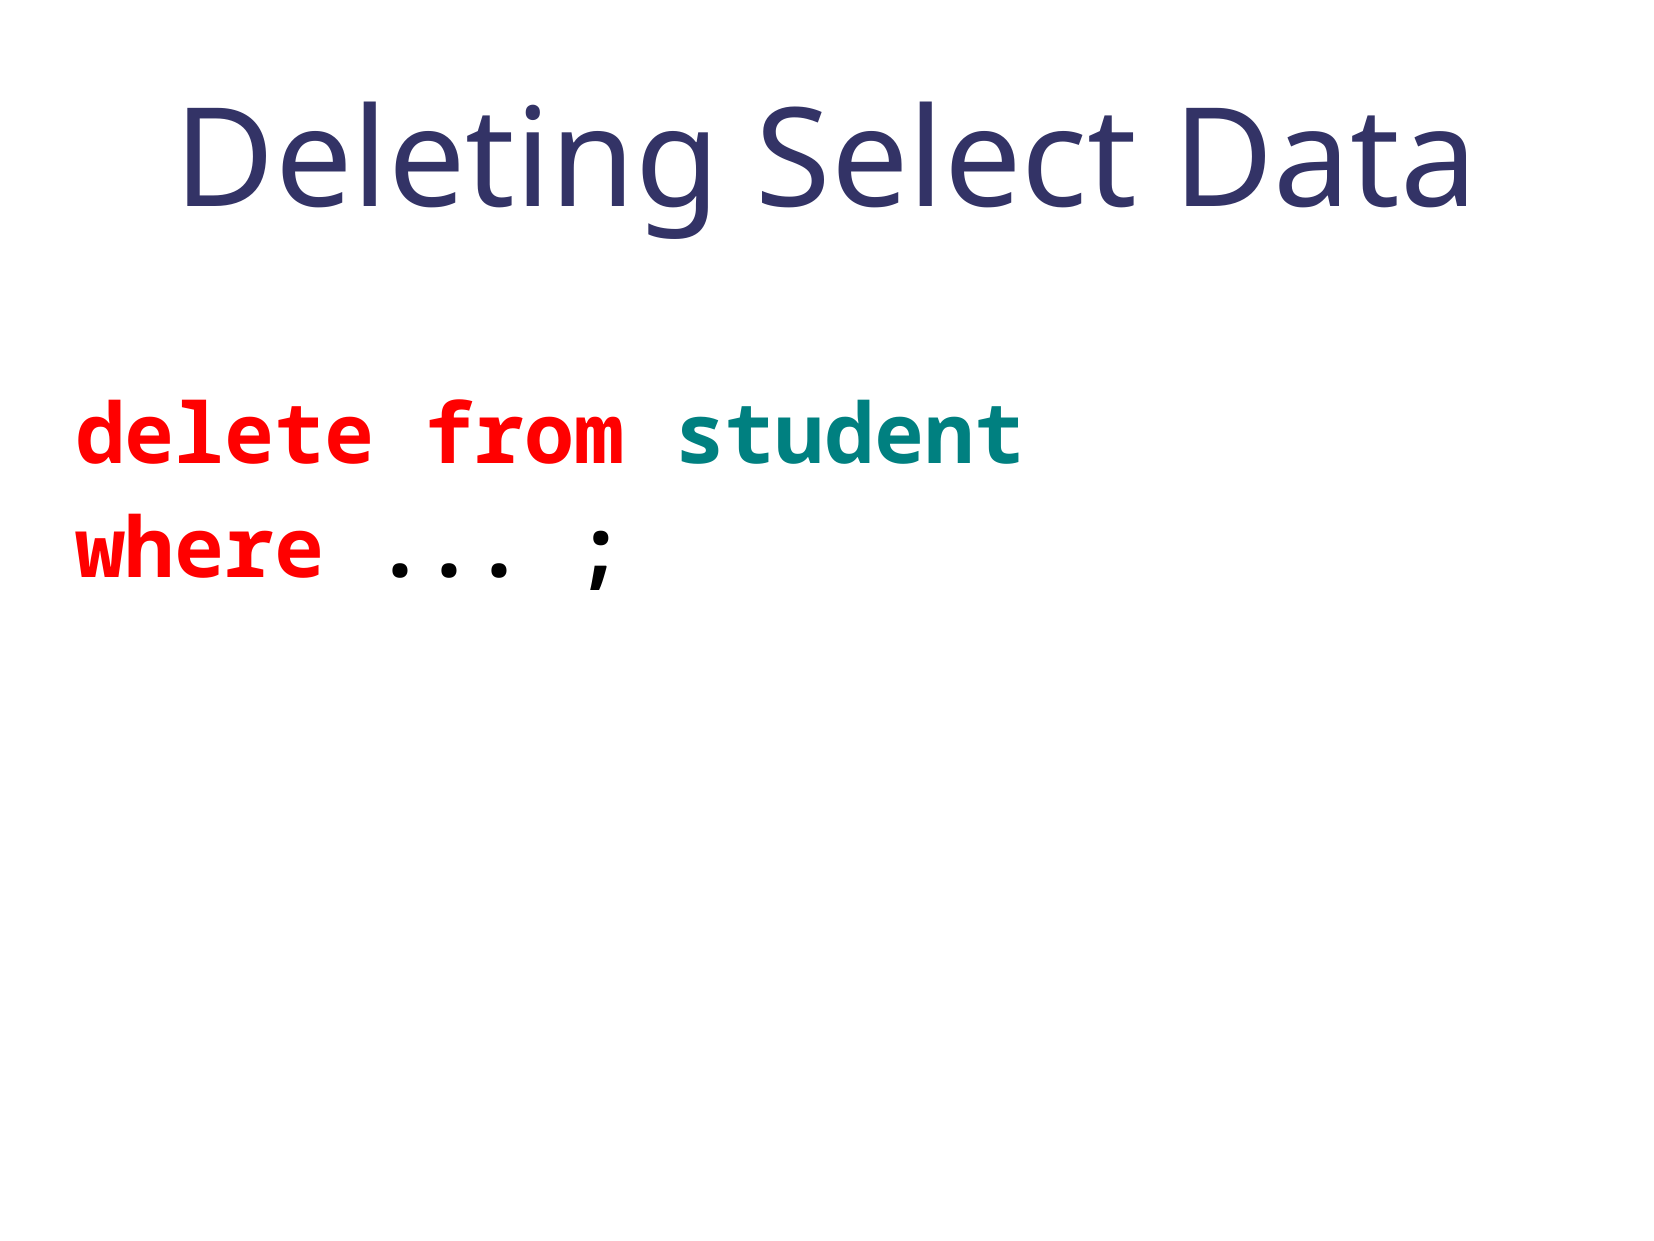

# Deleting Select Data
delete from student
where ... ;